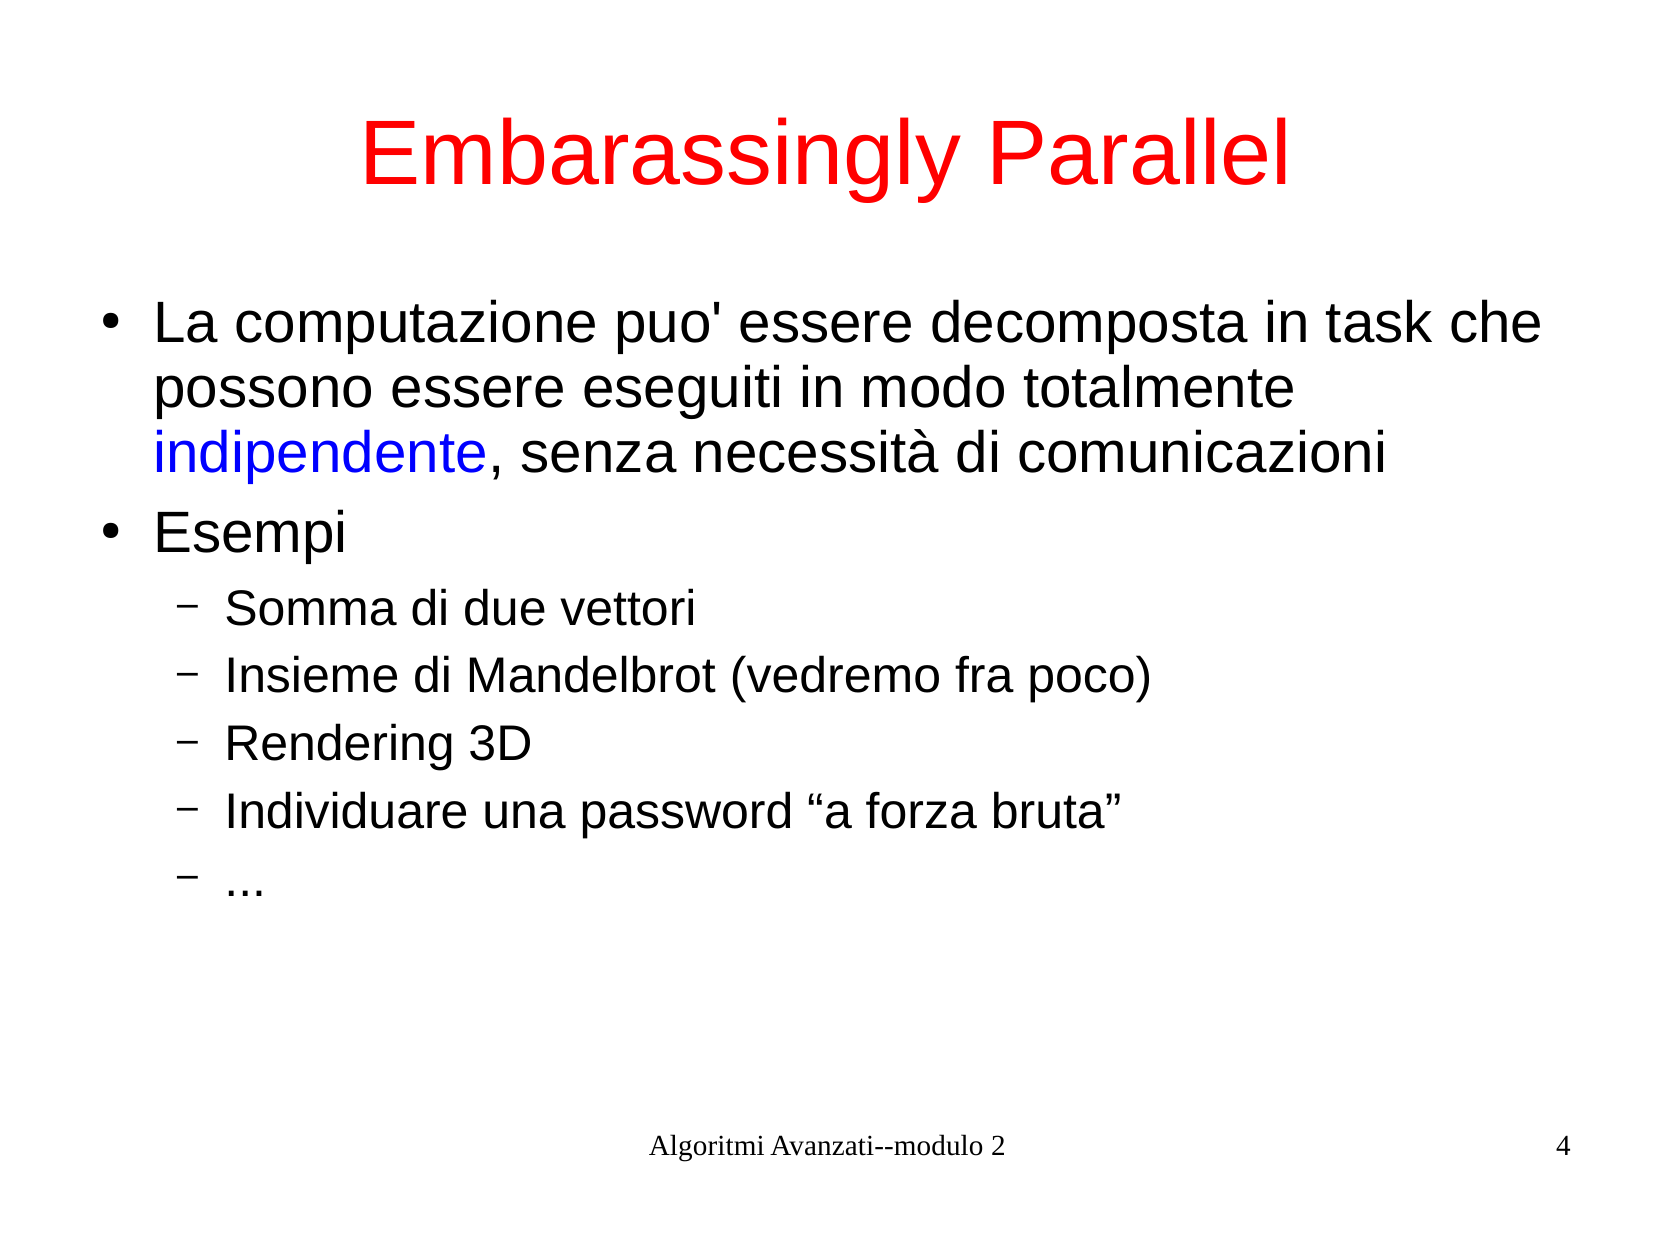

# Embarassingly Parallel
La computazione puo' essere decomposta in task che possono essere eseguiti in modo totalmente indipendente, senza necessità di comunicazioni
Esempi
Somma di due vettori
Insieme di Mandelbrot (vedremo fra poco)
Rendering 3D
Individuare una password “a forza bruta”
...
Algoritmi Avanzati--modulo 2
4